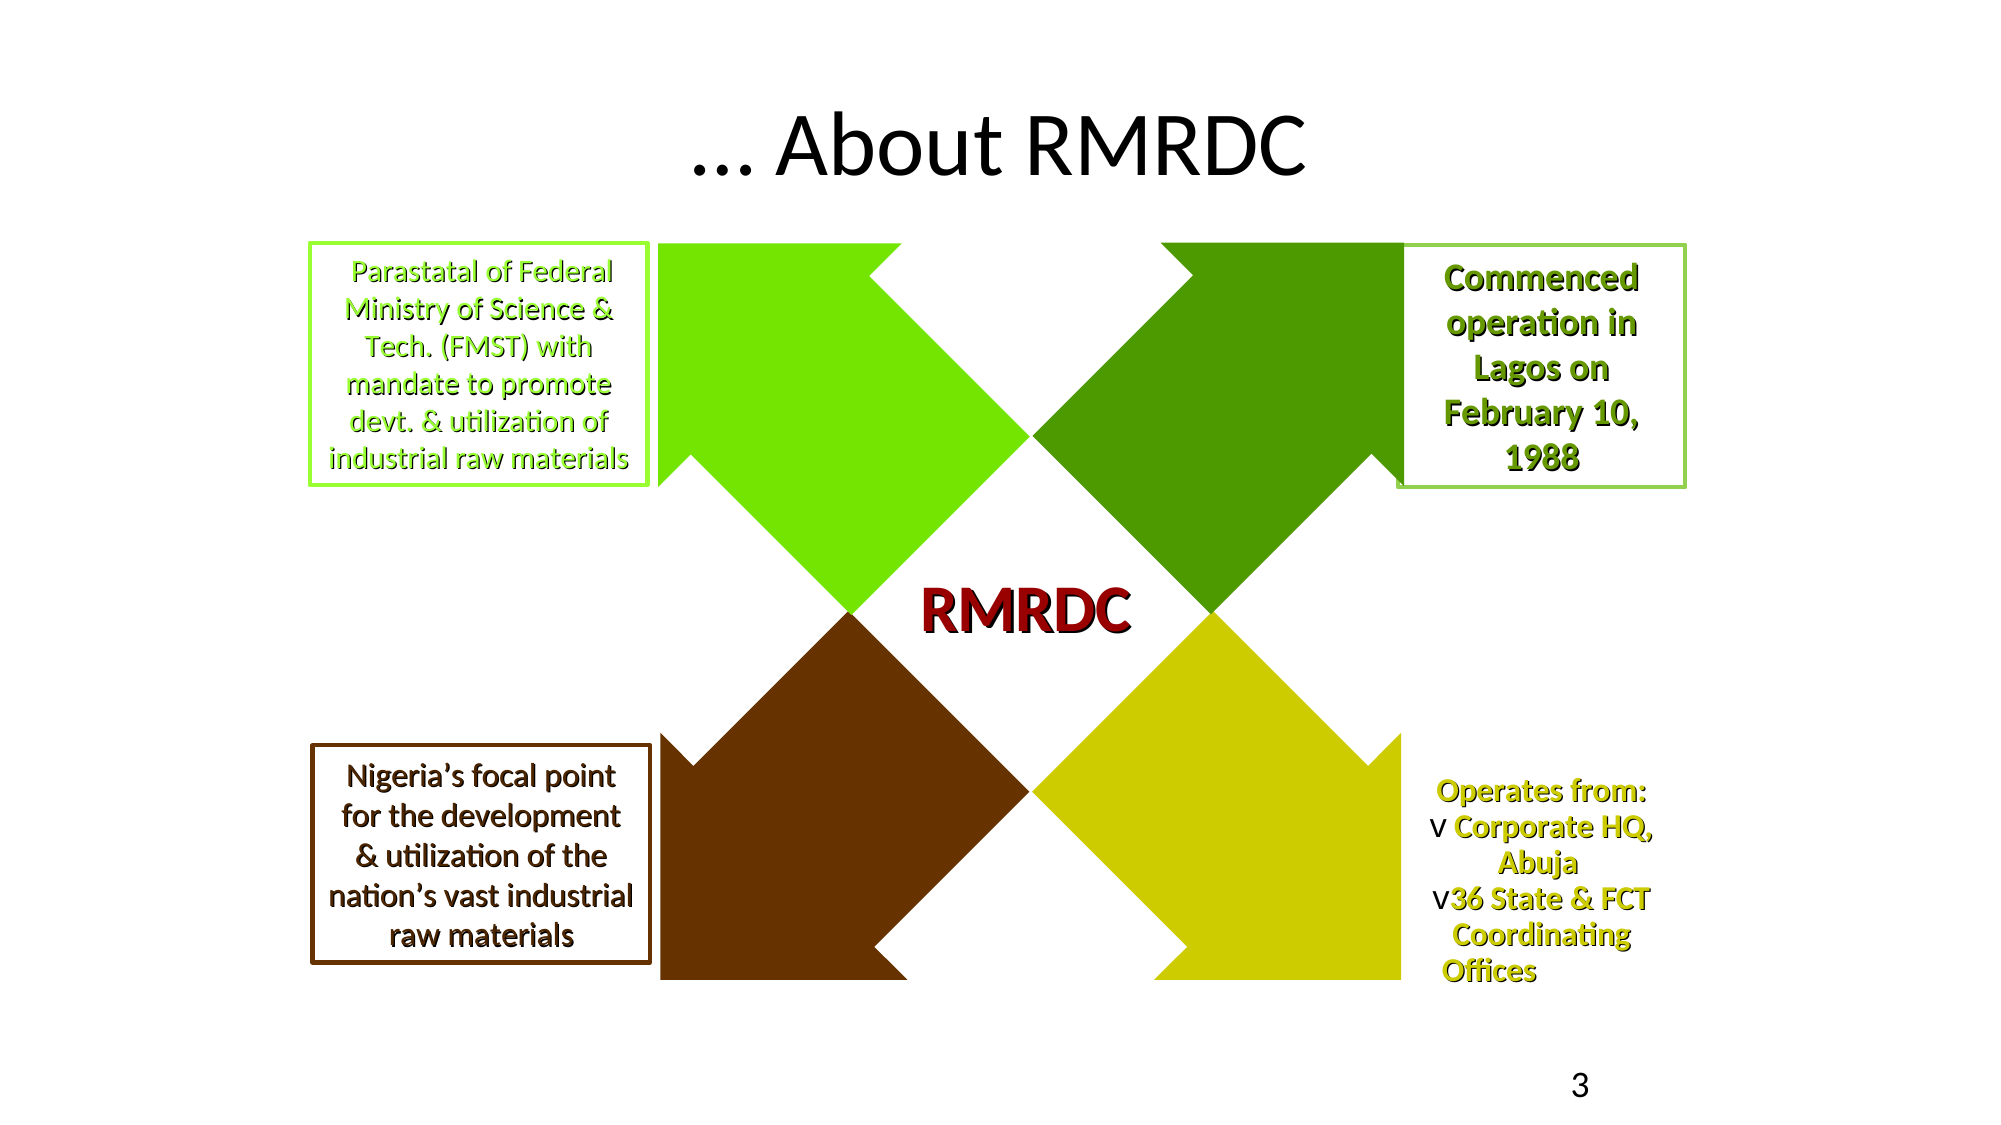

# … About RMRDC
 Parastatal of Federal Ministry of Science & Tech. (FMST) with mandate to promote devt. & utilization of industrial raw materials
Commenced operation in Lagos on February 10, 1988
2
1
RMRDC
Nigeria’s focal point for the development & utilization of the nation’s vast industrial raw materials
Operates from:
 Corporate HQ, Abuja
36 State & FCT Coordinating Offices